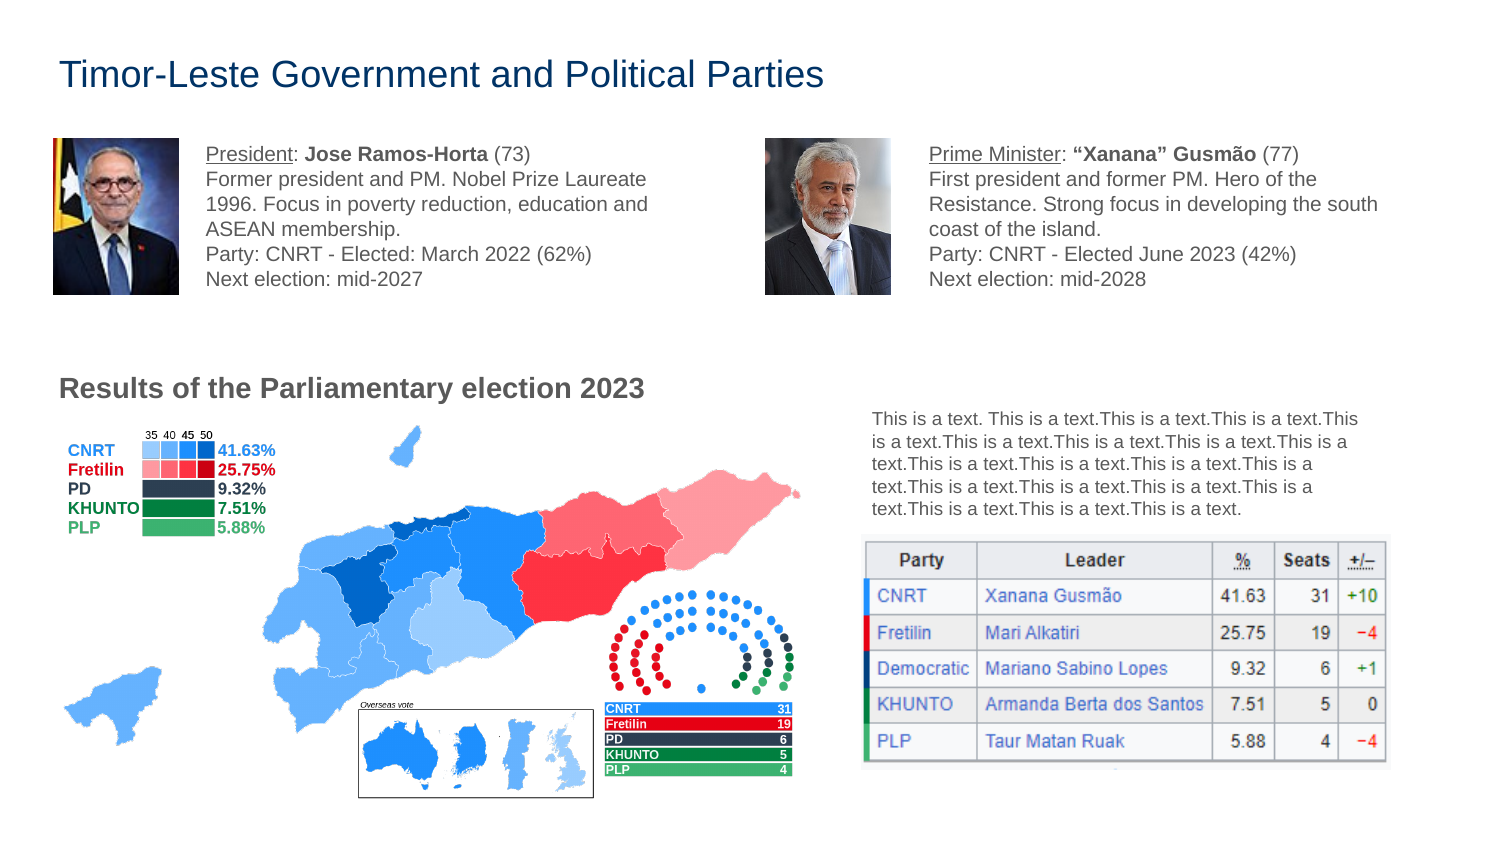

# Timor-Leste Government and Political Parties
President: Jose Ramos-Horta (73)
Former president and PM. Nobel Prize Laureate 1996. Focus in poverty reduction, education and ASEAN membership.
Party: CNRT - Elected: March 2022 (62%)
Next election: mid-2027
Prime Minister: “Xanana” Gusmão (77)
First president and former PM. Hero of the Resistance. Strong focus in developing the south coast of the island.
Party: CNRT - Elected June 2023 (42%)
Next election: mid-2028
Results of the Parliamentary election 2023
This is a text. This is a text.This is a text.This is a text.This is a text.This is a text.This is a text.This is a text.This is a text.This is a text.This is a text.This is a text.This is a text.This is a text.This is a text.This is a text.This is a text.This is a text.This is a text.This is a text.